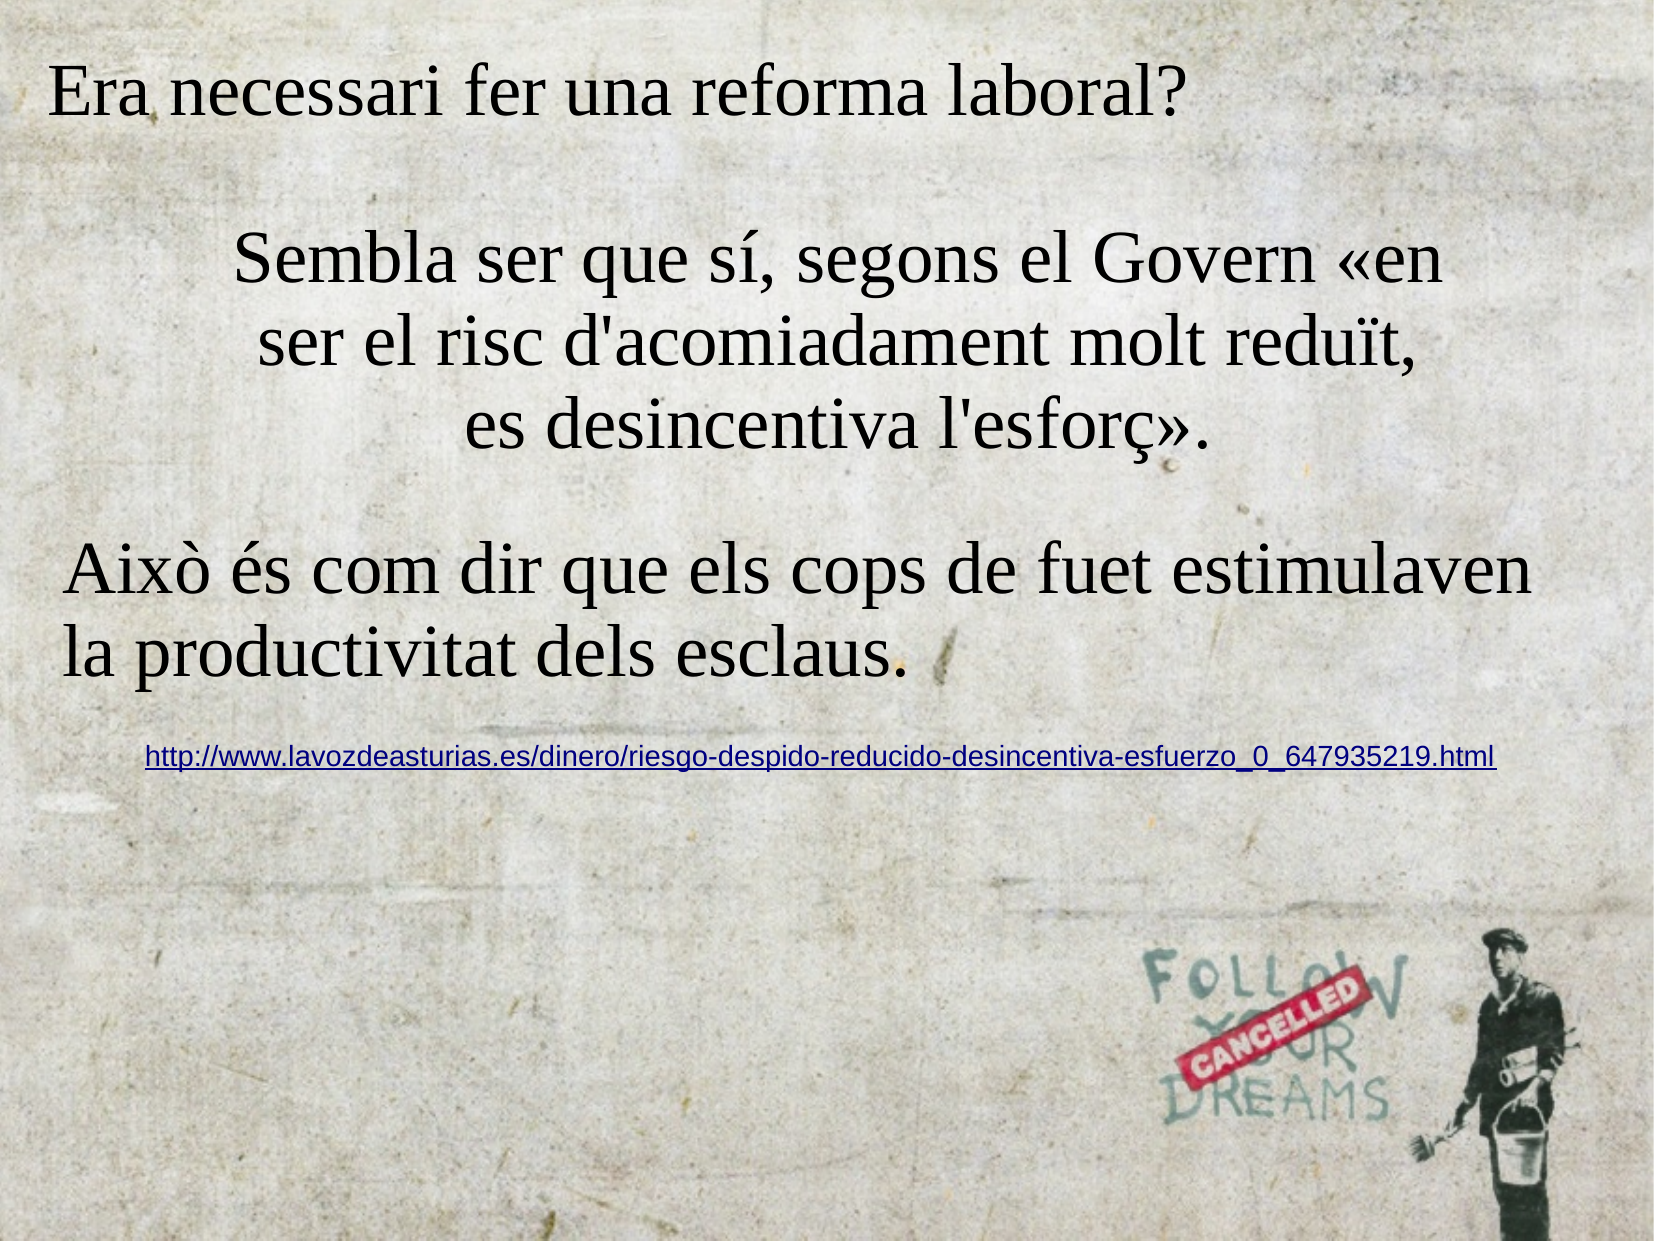

# Era necessari fer una reforma laboral?
Sembla ser que sí, segons el Govern «en ser el risc d'acomiadament molt reduït, es desincentiva l'esforç».
Això és com dir que els cops de fuet estimulaven la productivitat dels esclaus.
http://www.lavozdeasturias.es/dinero/riesgo-despido-reducido-desincentiva-esfuerzo_0_647935219.html